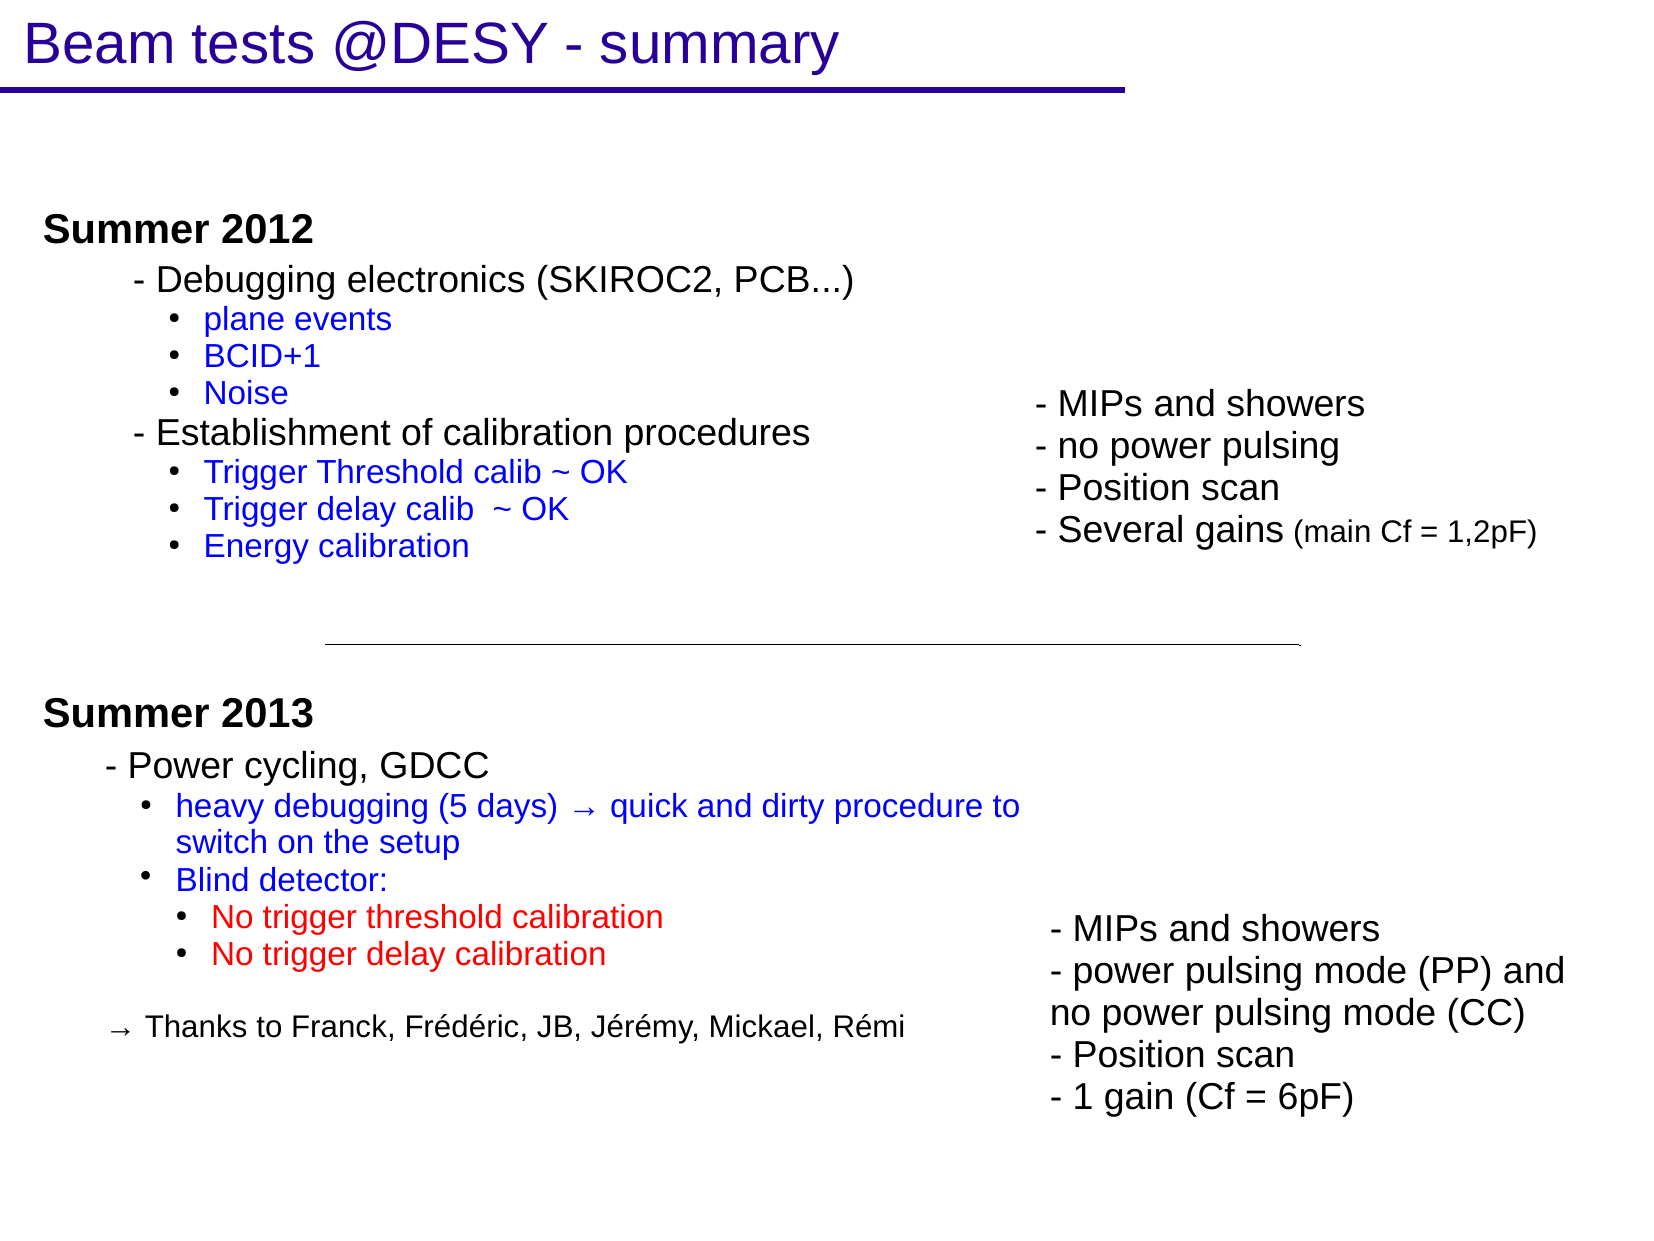

# Beam tests @DESY - summary
Summer 2012
Summer 2013
- Debugging electronics (SKIROC2, PCB...)
plane events
BCID+1
Noise
- Establishment of calibration procedures
Trigger Threshold calib ~ OK
Trigger delay calib ~ OK
Energy calibration
- MIPs and showers
- no power pulsing
- Position scan
- Several gains (main Cf = 1,2pF)
- Power cycling, GDCC
heavy debugging (5 days) → quick and dirty procedure to switch on the setup
Blind detector:
No trigger threshold calibration
No trigger delay calibration
→ Thanks to Franck, Frédéric, JB, Jérémy, Mickael, Rémi
- MIPs and showers
- power pulsing mode (PP) and no power pulsing mode (CC)
- Position scan
- 1 gain (Cf = 6pF)